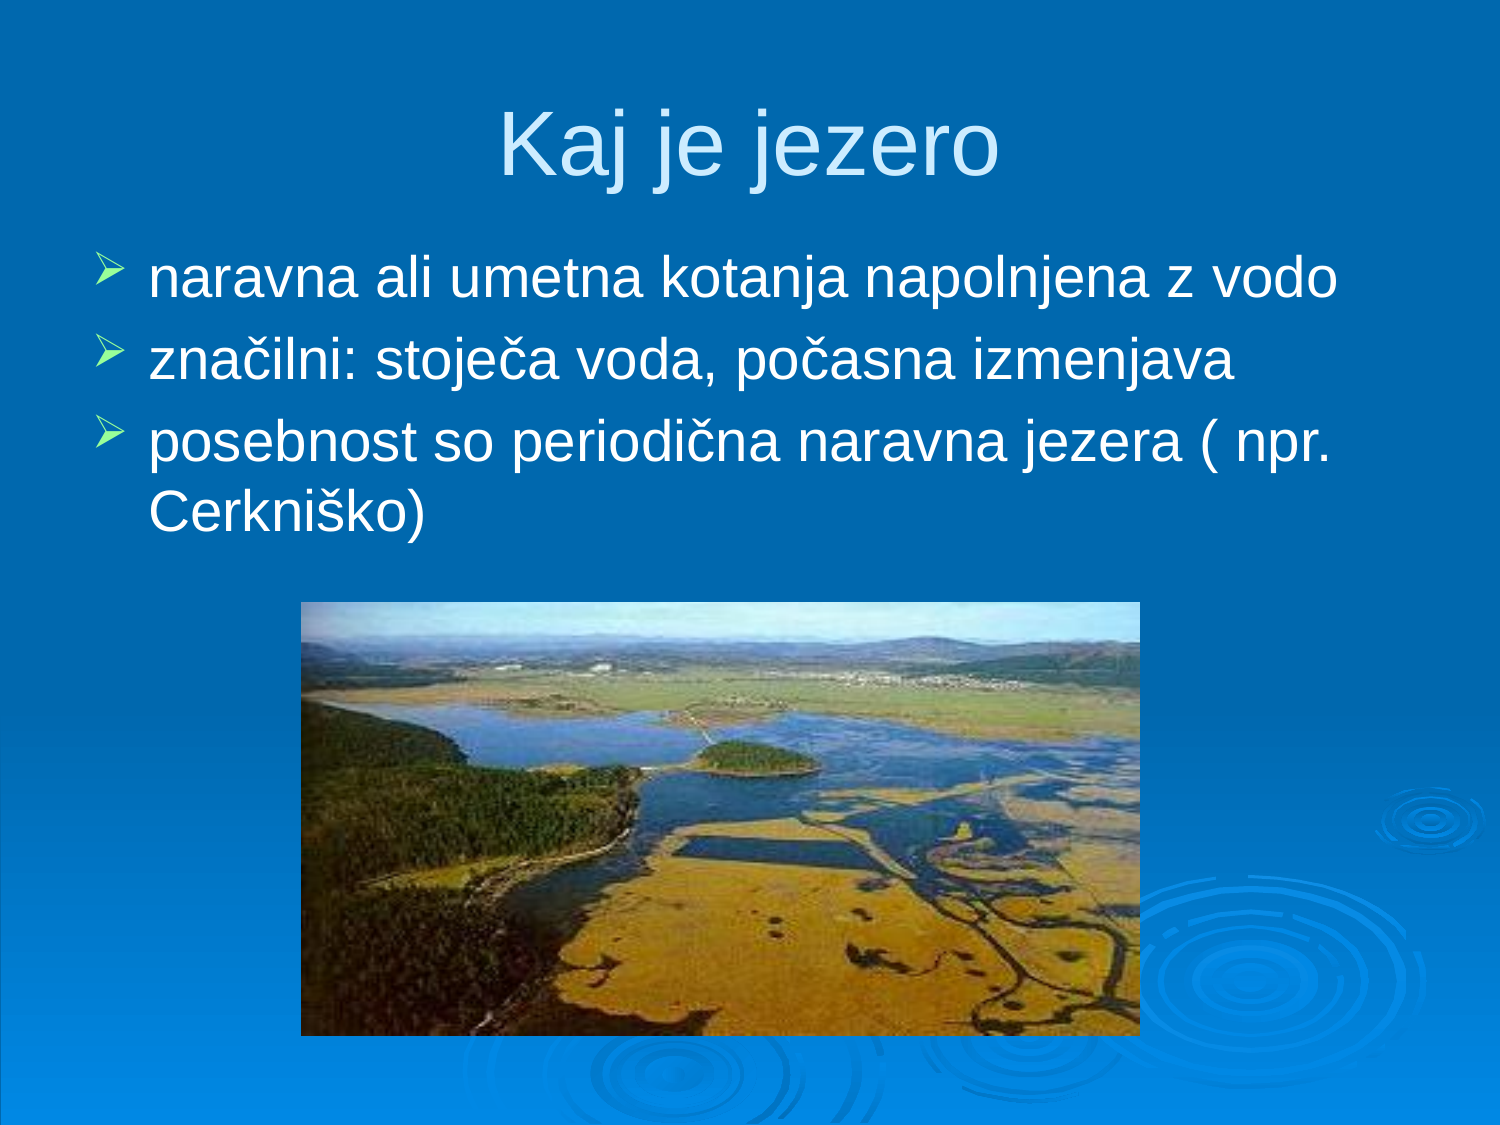

# Kaj je jezero
naravna ali umetna kotanja napolnjena z vodo
značilni: stoječa voda, počasna izmenjava
posebnost so periodična naravna jezera ( npr. Cerkniško)